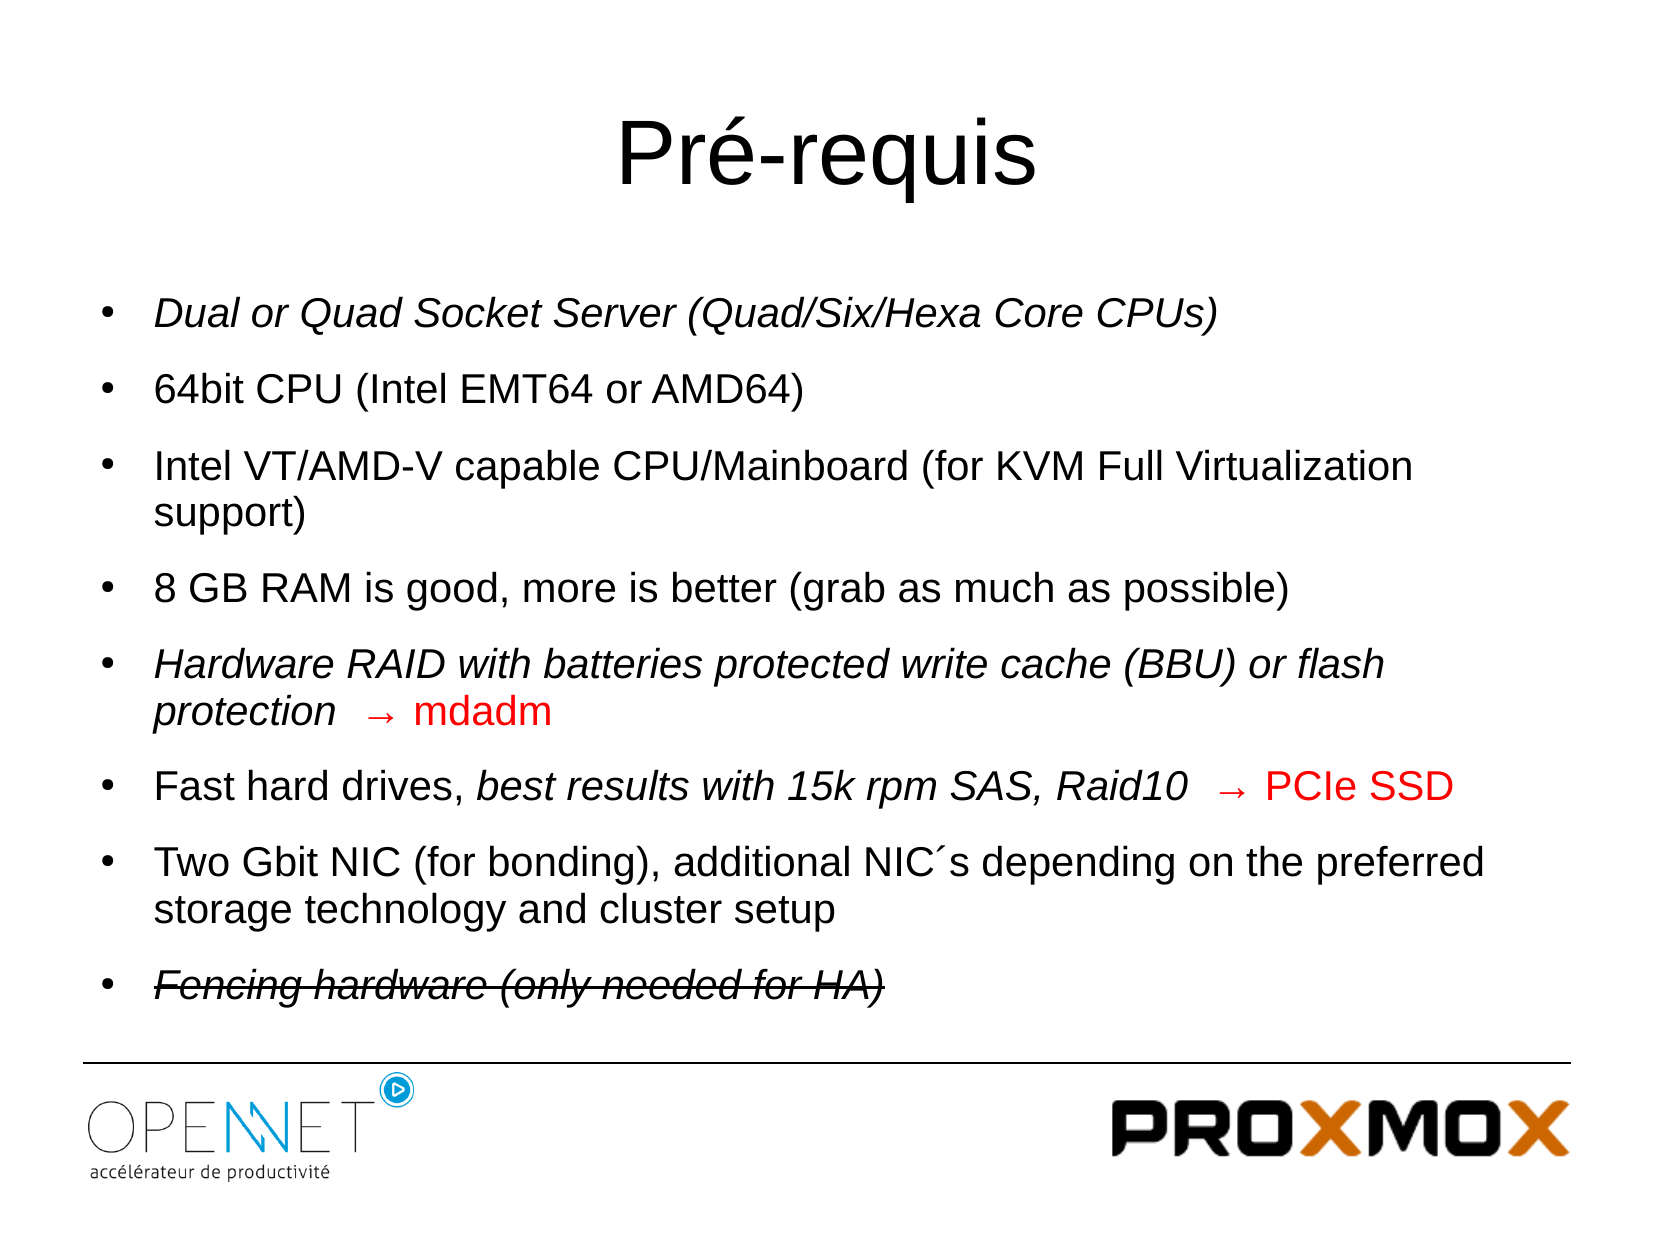

# Pré-requis
Dual or Quad Socket Server (Quad/Six/Hexa Core CPUs)
64bit CPU (Intel EMT64 or AMD64)
Intel VT/AMD-V capable CPU/Mainboard (for KVM Full Virtualization support)
8 GB RAM is good, more is better (grab as much as possible)
Hardware RAID with batteries protected write cache (BBU) or flash protection → mdadm
Fast hard drives, best results with 15k rpm SAS, Raid10 → PCIe SSD
Two Gbit NIC (for bonding), additional NIC´s depending on the preferred storage technology and cluster setup
Fencing hardware (only needed for HA)